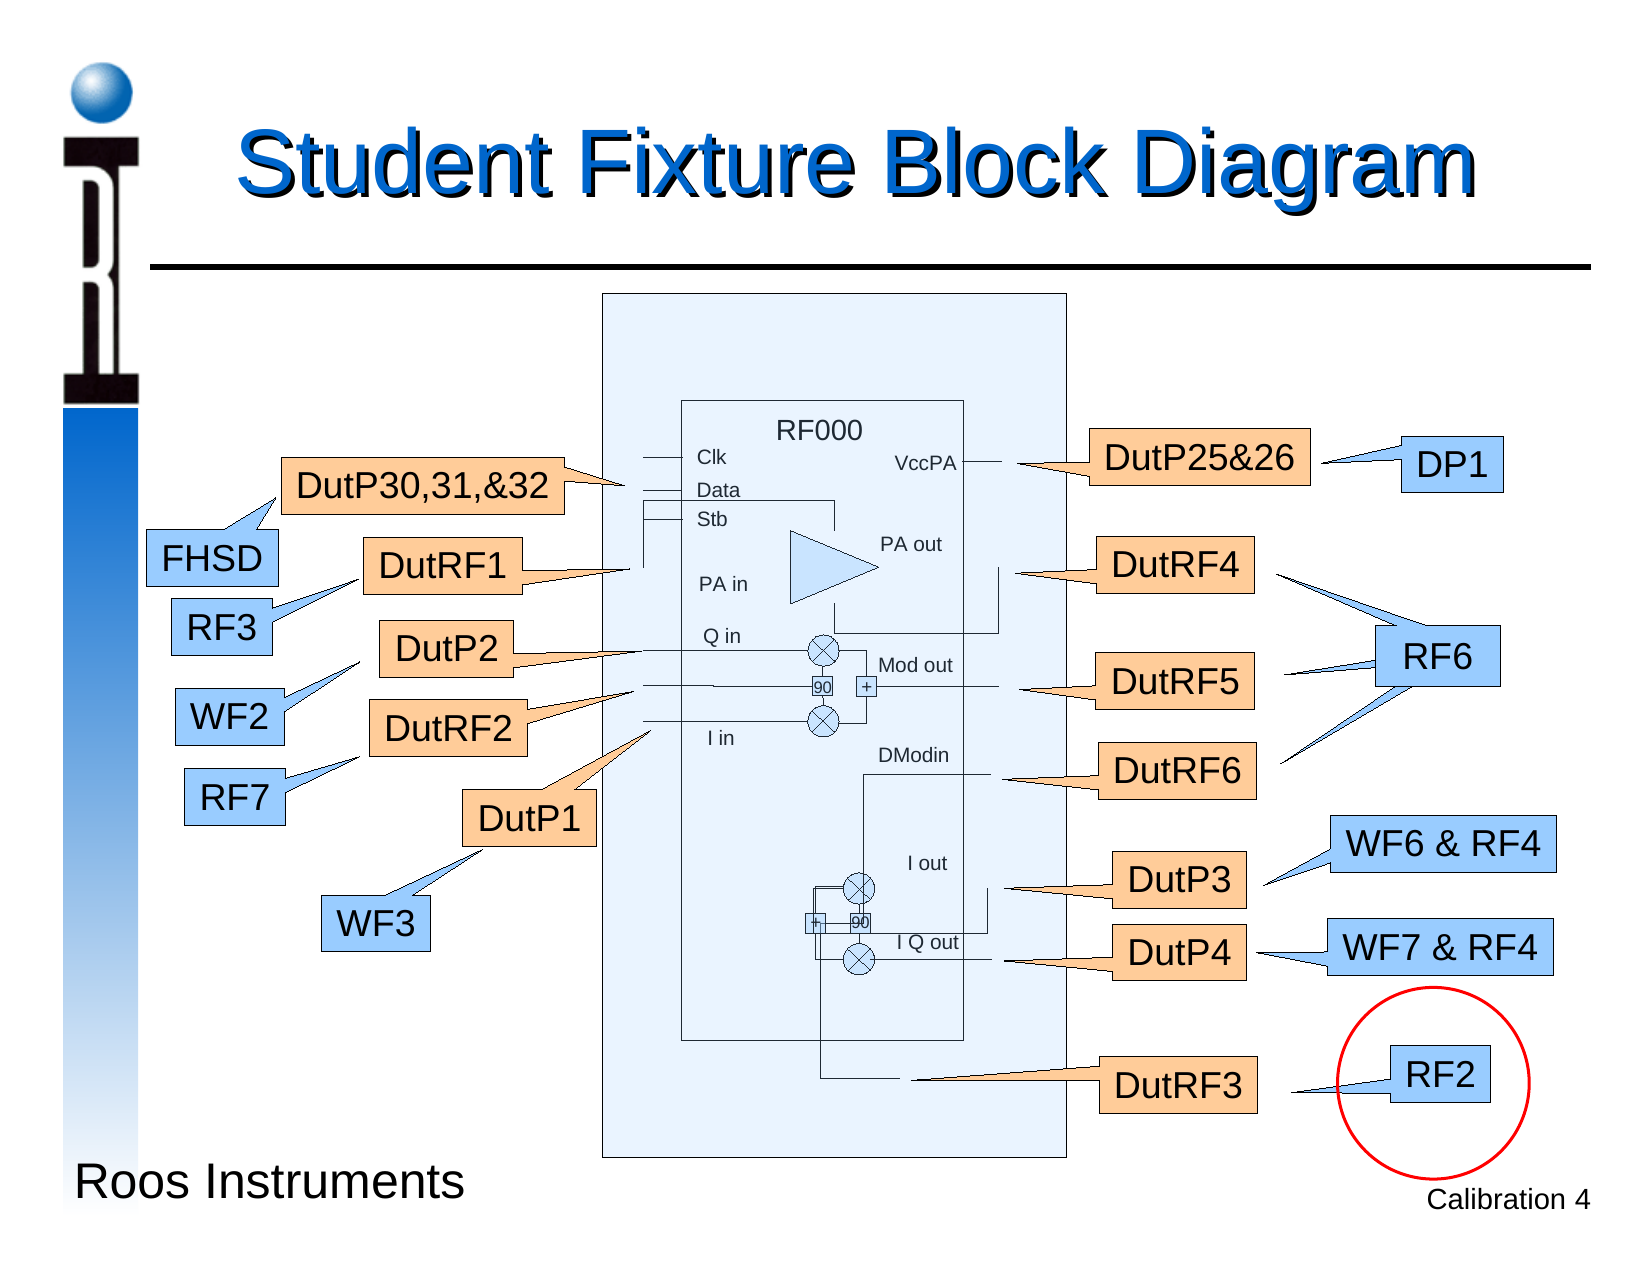

# Student Fixture Block Diagram
RF000
DutP25&26
DP1
Clk
VccPA
DutP30,31,&32
Data
Stb
PA out
FHSD
DutRF4
DutRF1
PA in
RF3
Q in
DutP2
RF6
Mod out
DutRF5
+
90
WF2
DutRF2
I in
DModin
DutRF6
RF7
DutP1
WF6 & RF4
I out
DutP3
WF3
+
90
WF7 & RF4
I Q out
DutP4
RF2
DutRF3
4